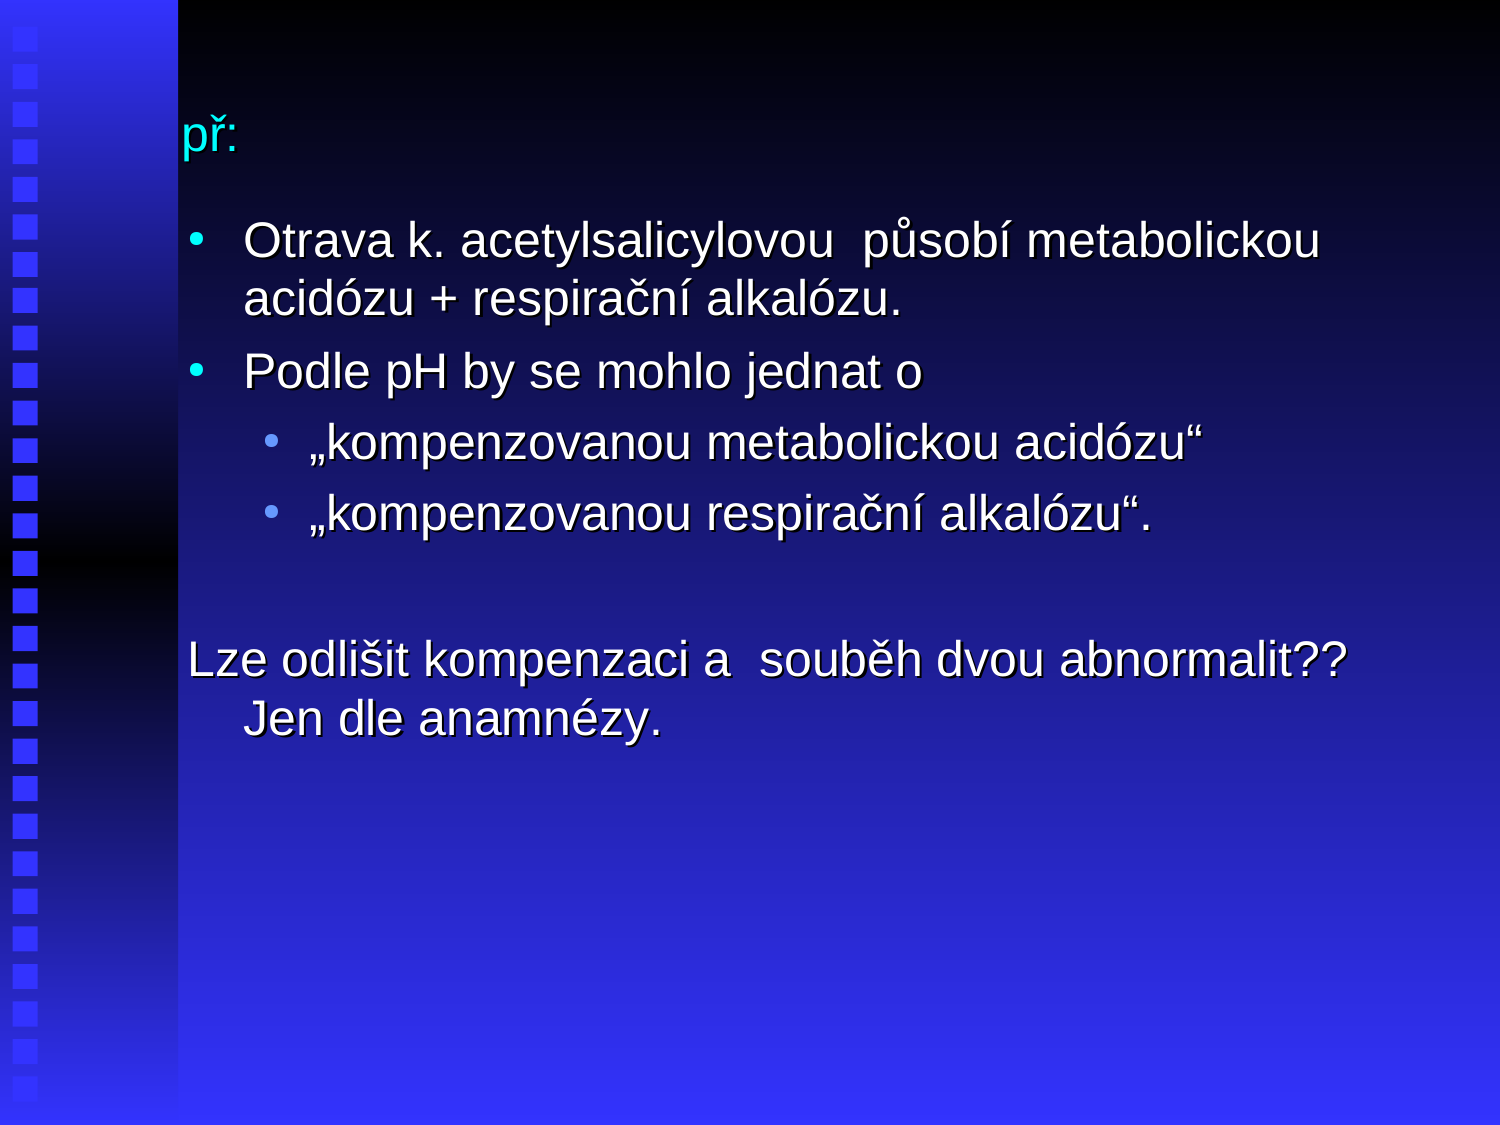

# př:
Otrava k. acetylsalicylovou působí metabolickou acidózu + respirační alkalózu.
Podle pH by se mohlo jednat o
„kompenzovanou metabolickou acidózu“
„kompenzovanou respirační alkalózu“.
Lze odlišit kompenzaci a souběh dvou abnormalit??
Jen dle anamnézy.